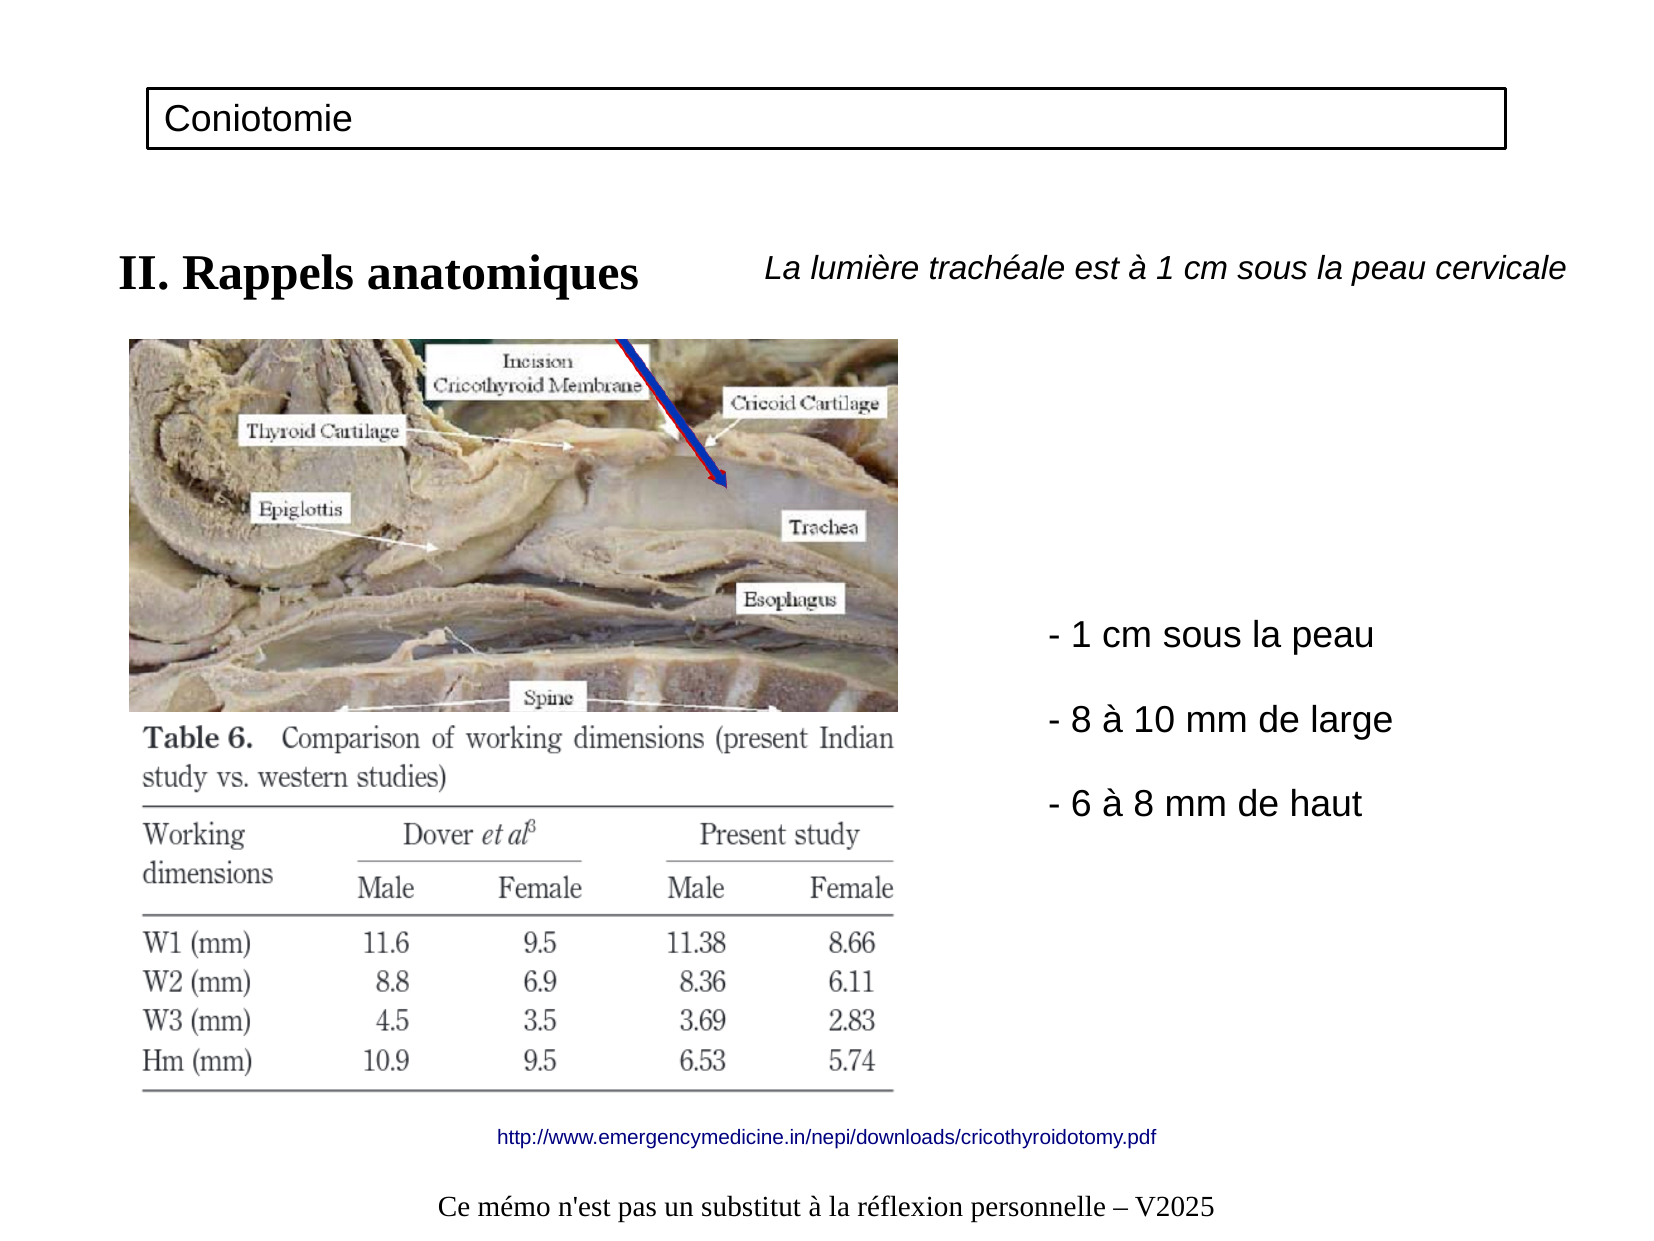

Coniotomie
II. Rappels anatomiques
La lumière trachéale est à 1 cm sous la peau cervicale
- 1 cm sous la peau
- 8 à 10 mm de large
- 6 à 8 mm de haut
http://www.emergencymedicine.in/nepi/downloads/cricothyroidotomy.pdf
Ce mémo n'est pas un substitut à la réflexion personnelle – V2025